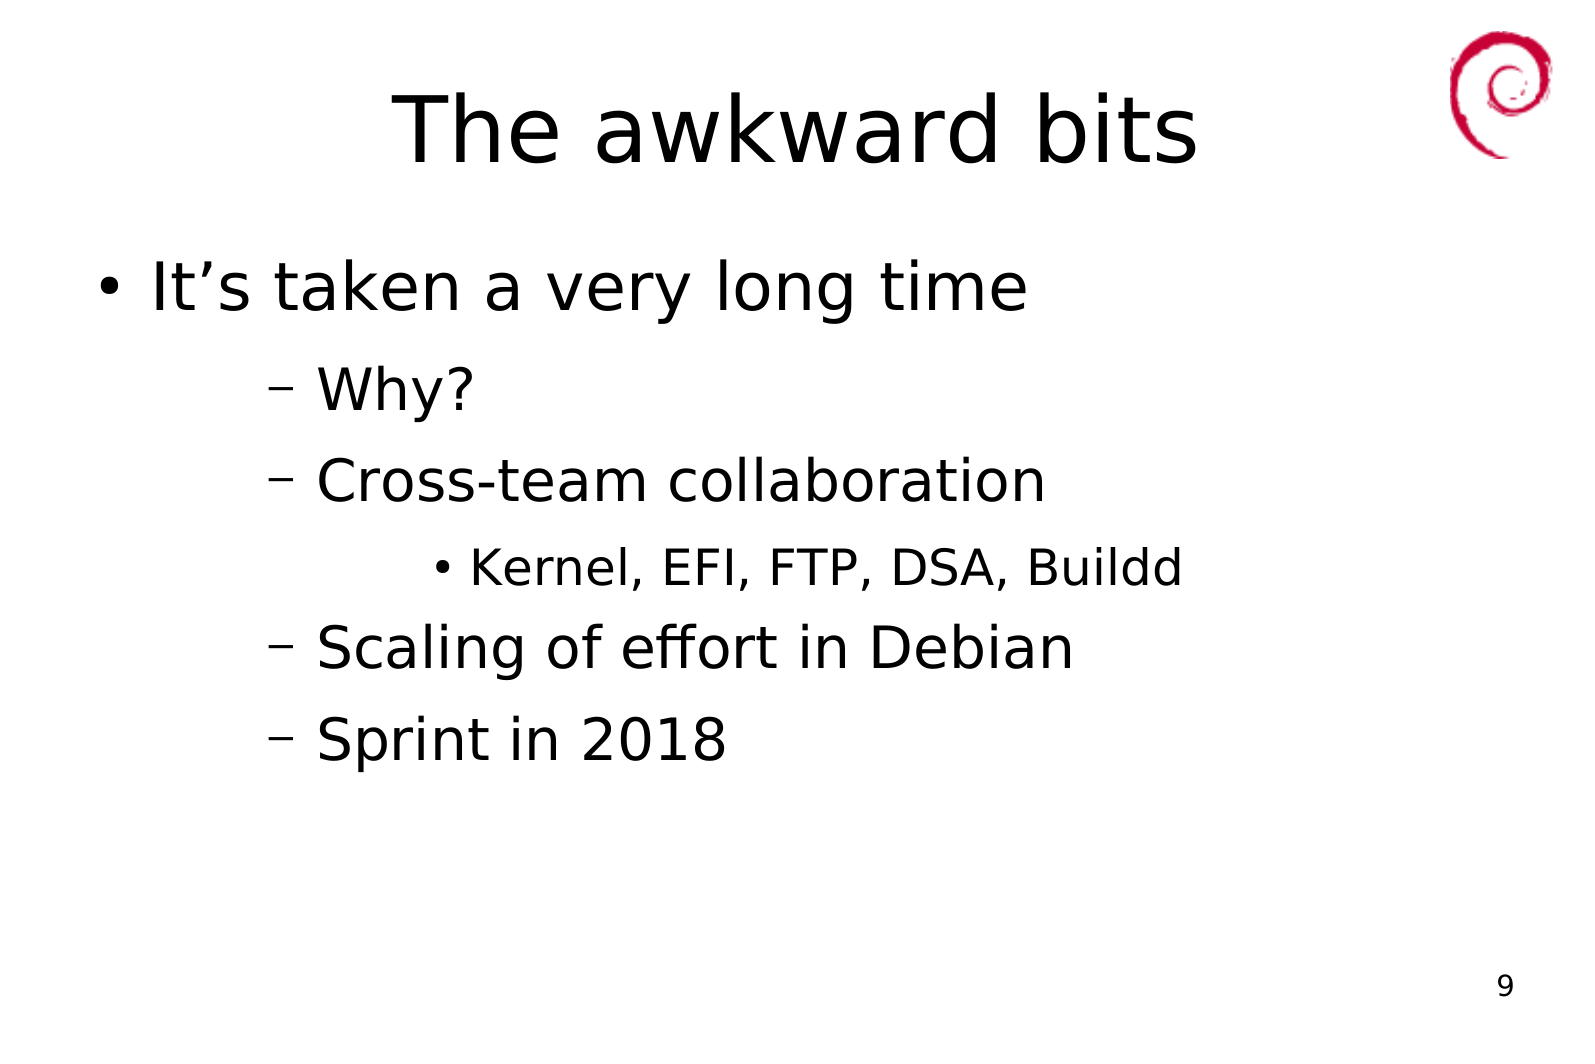

# The awkward bits
It’s taken a very long time
Why?
Cross-team collaboration
Kernel, EFI, FTP, DSA, Buildd
Scaling of effort in Debian
Sprint in 2018
9